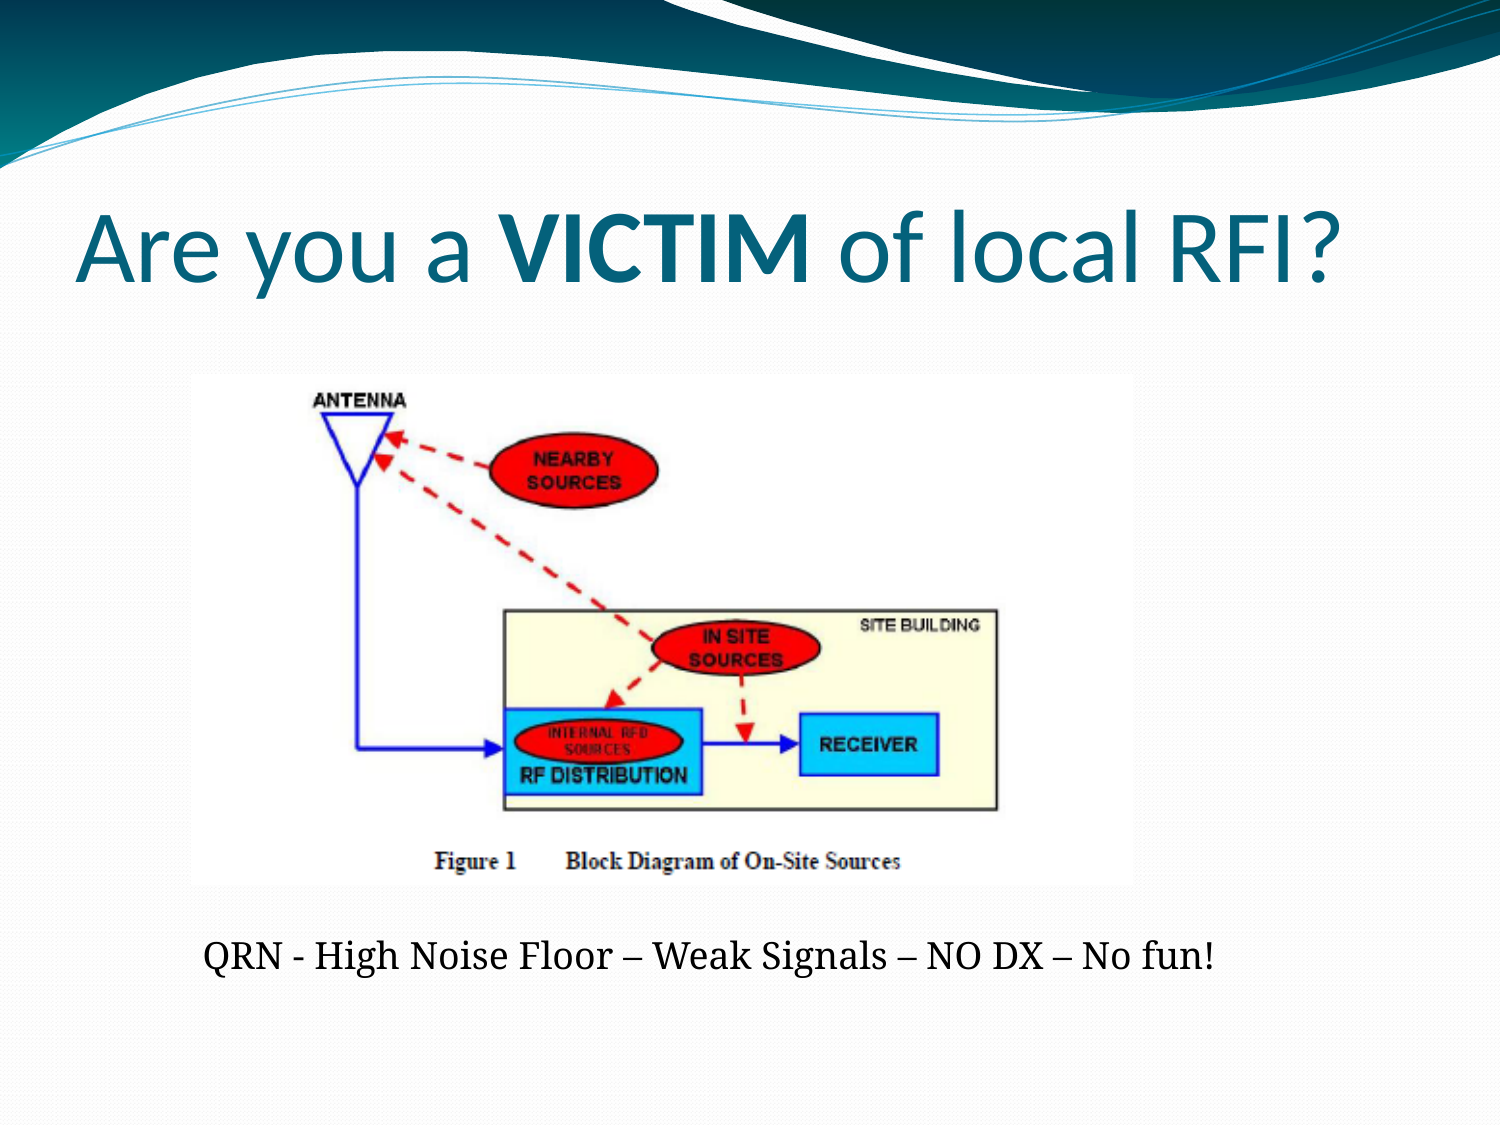

# Are you a VICTIM of local RFI?
QRN - High Noise Floor – Weak Signals – NO DX – No fun!